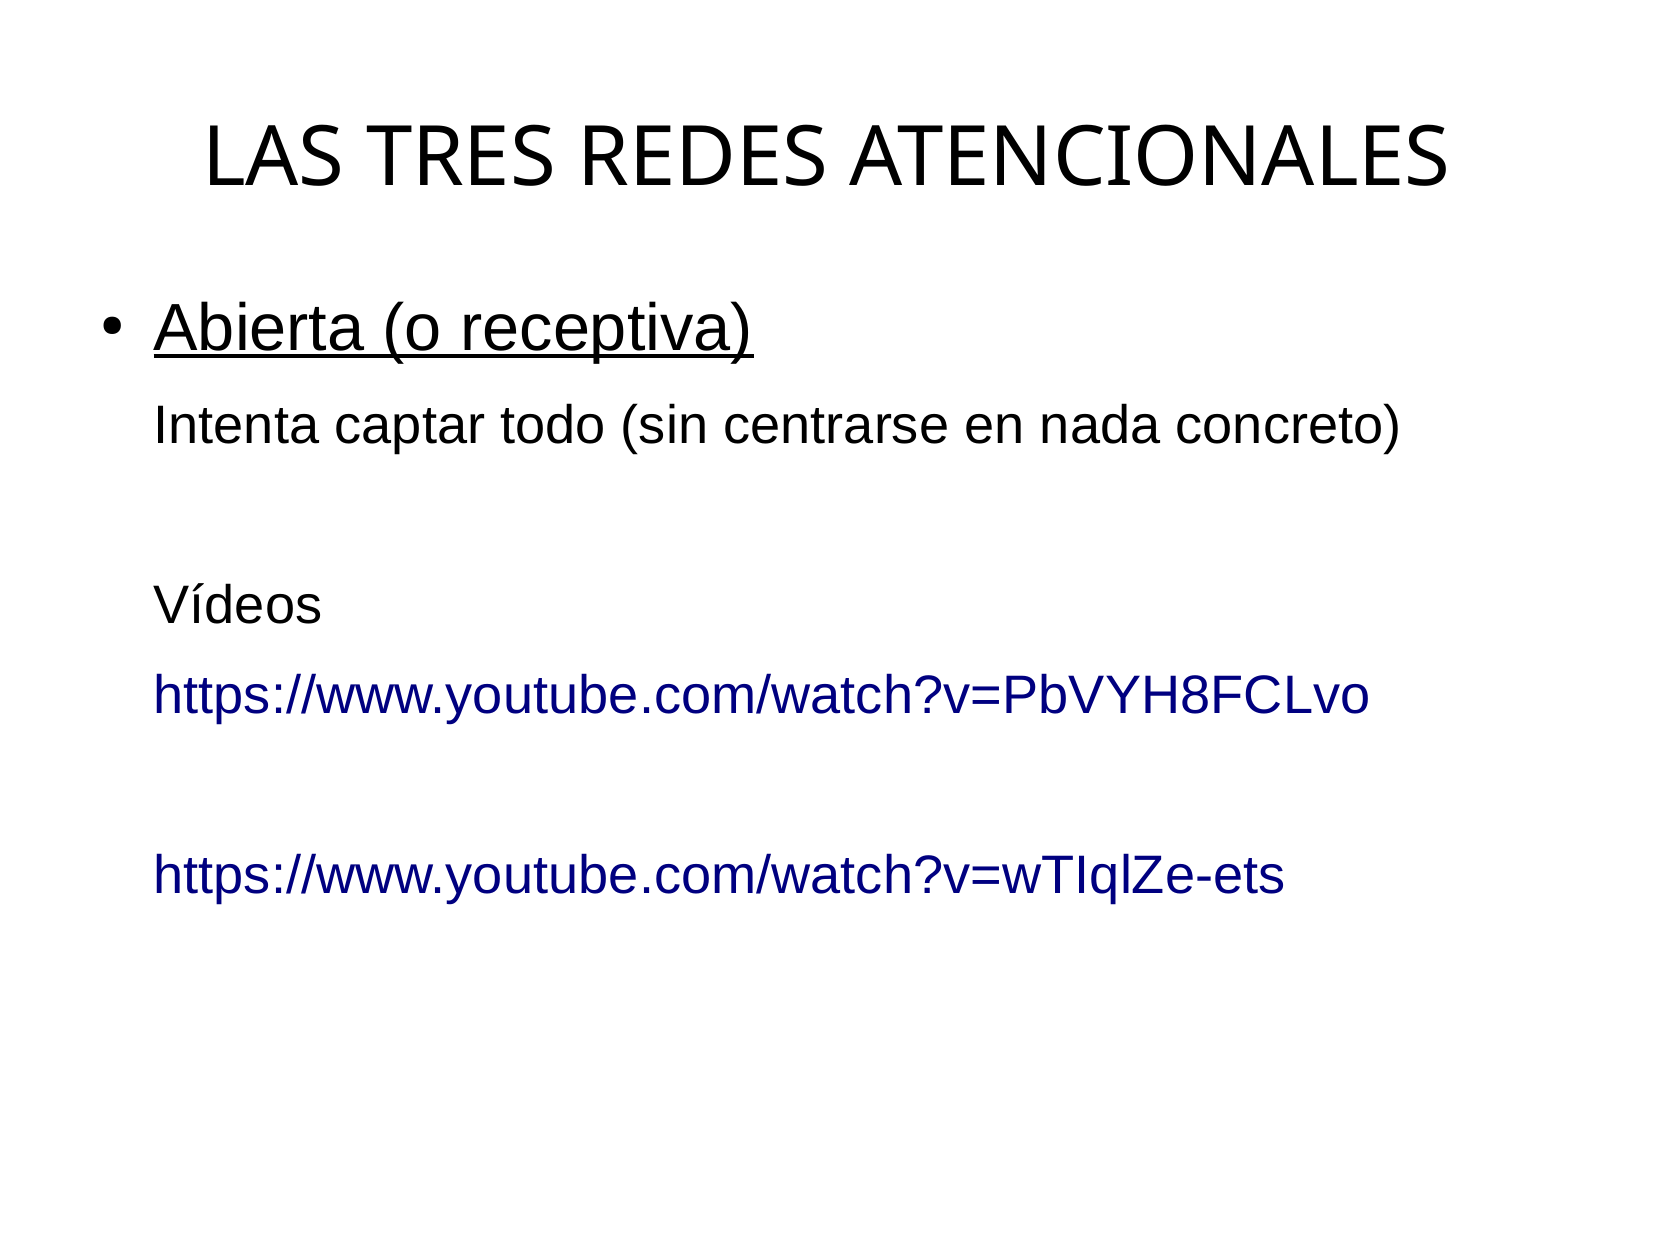

# LAS TRES REDES ATENCIONALES
Abierta (o receptiva)
Intenta captar todo (sin centrarse en nada concreto)
Vídeos
https://www.youtube.com/watch?v=PbVYH8FCLvo
https://www.youtube.com/watch?v=wTIqlZe-ets